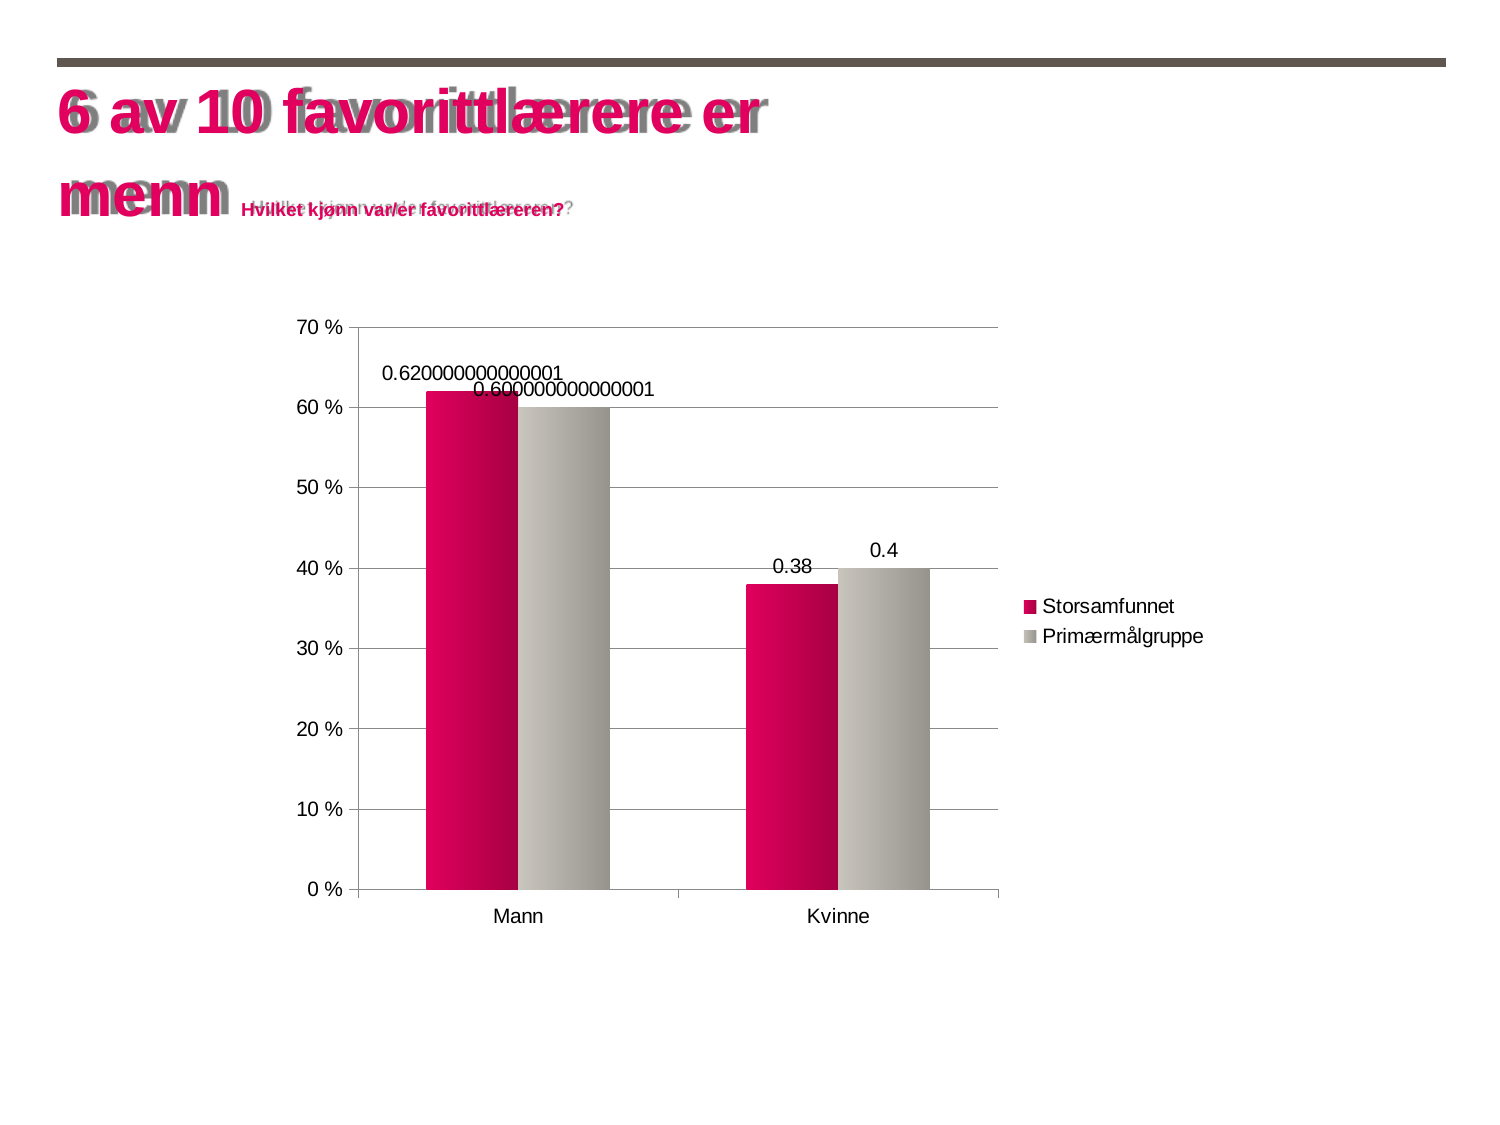

# 6 av 10 favorittlærere er menn Hvilket kjønn var/er favorittlæreren?
### Chart
| Category | Storsamfunnet | Primærmålgruppe |
|---|---|---|
| Mann | 0.620000000000001 | 0.600000000000001 |
| Kvinne | 0.38 | 0.4 |